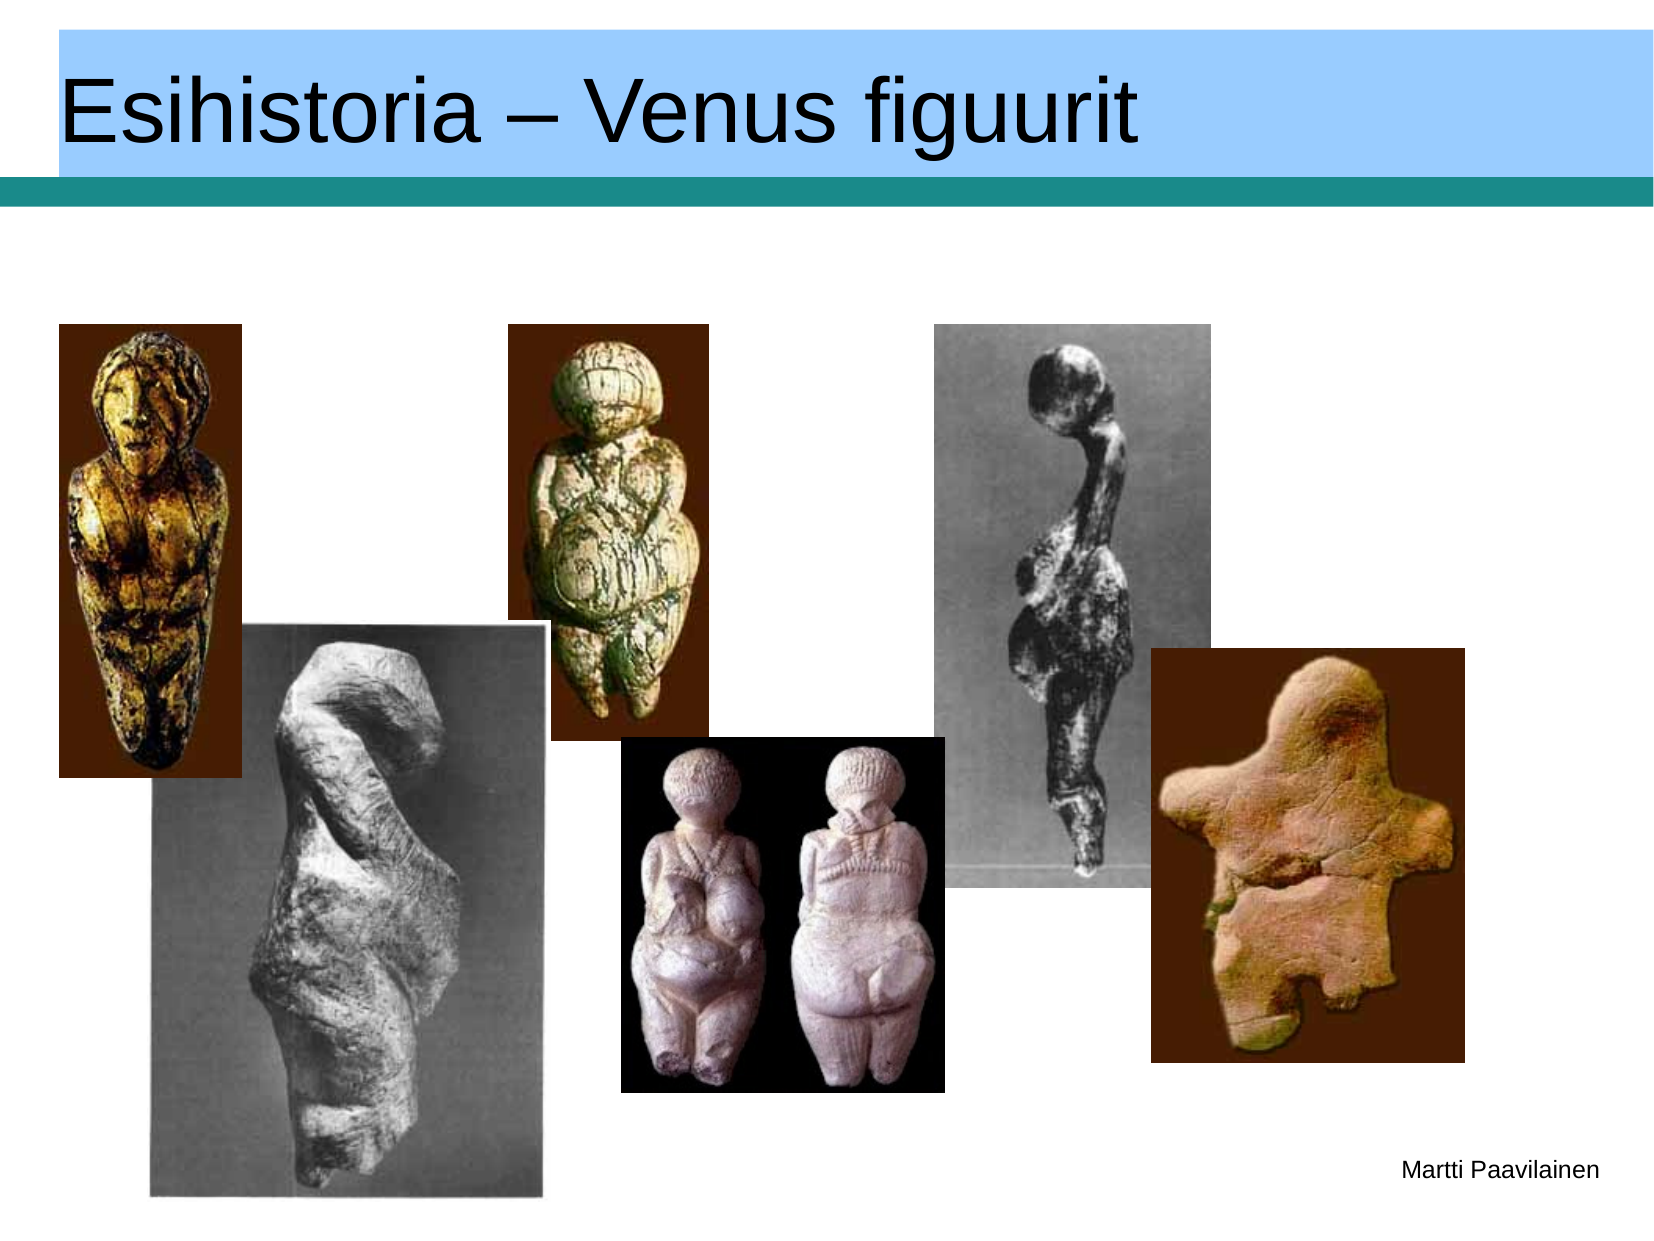

# Esihistoria – Venus figuurit
Martti Paavilainen